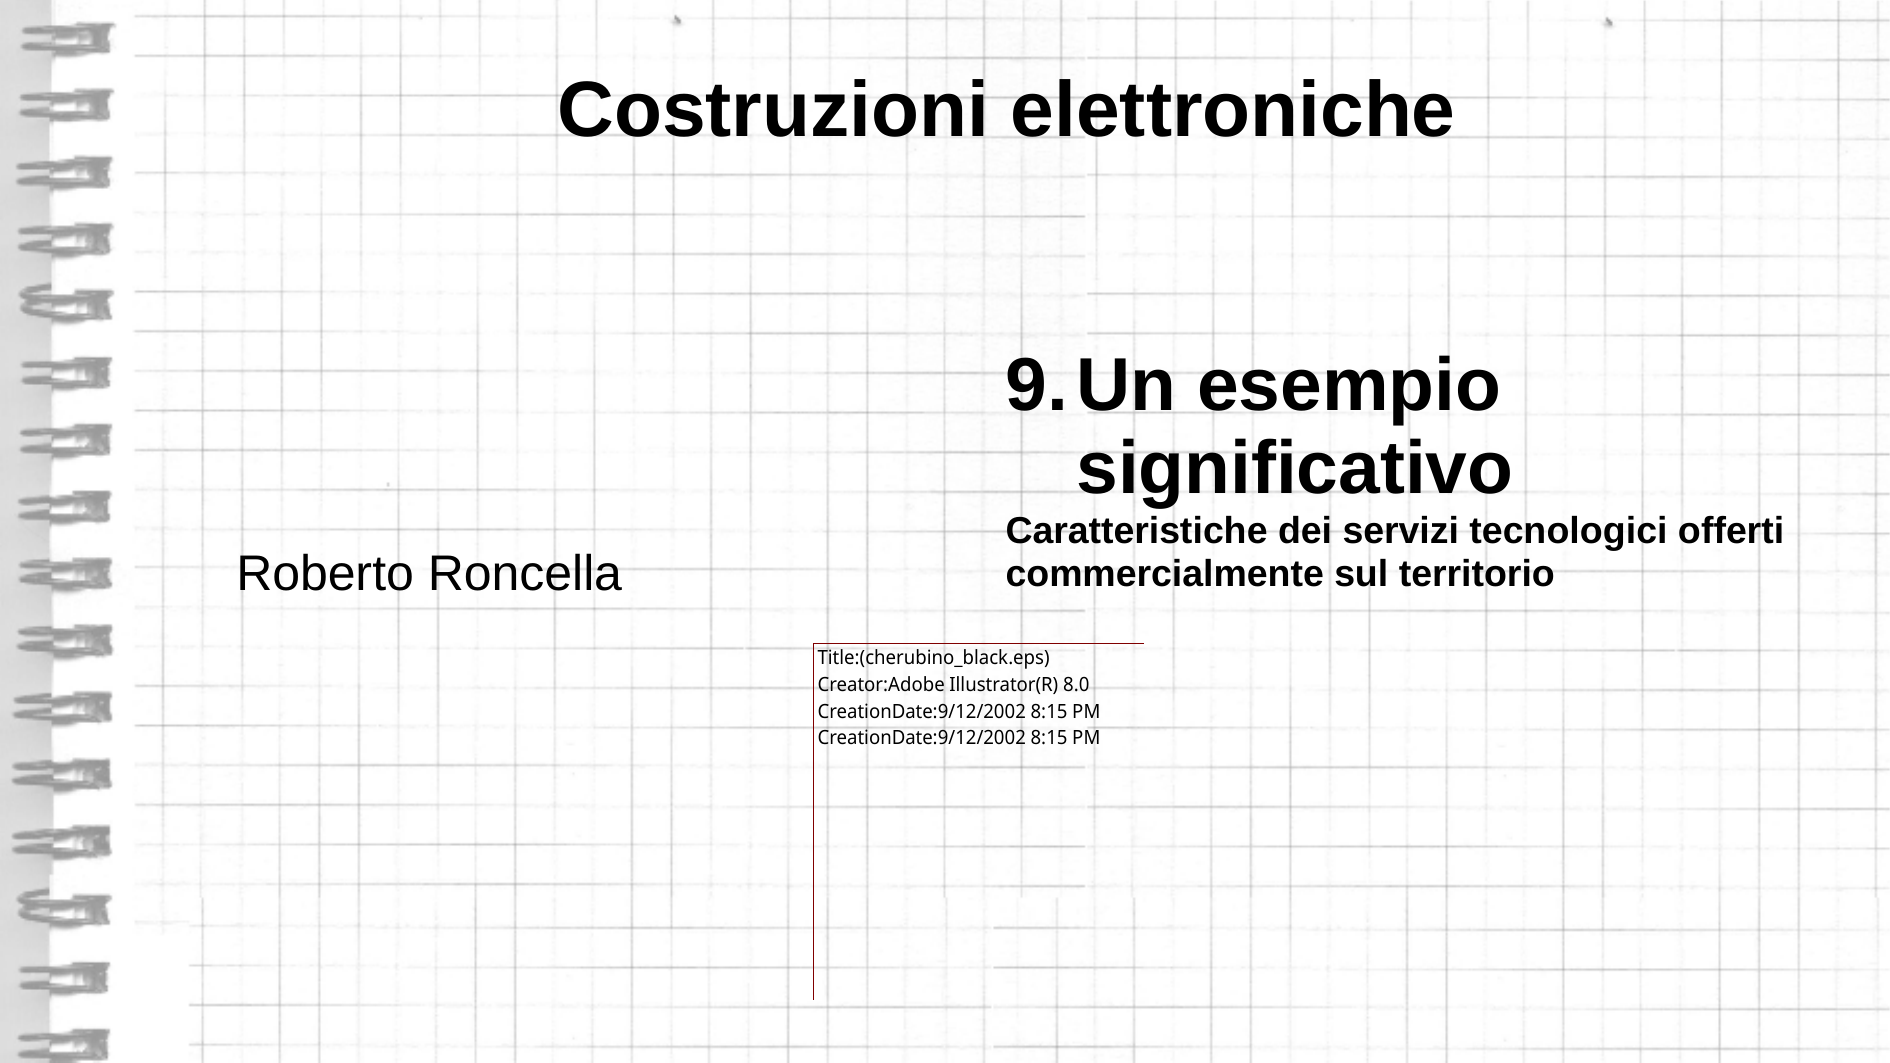

# Costruzioni elettroniche
Roberto Roncella
9.	Un esempio significativo
Caratteristiche dei servizi tecnologici offerti commercialmente sul territorio